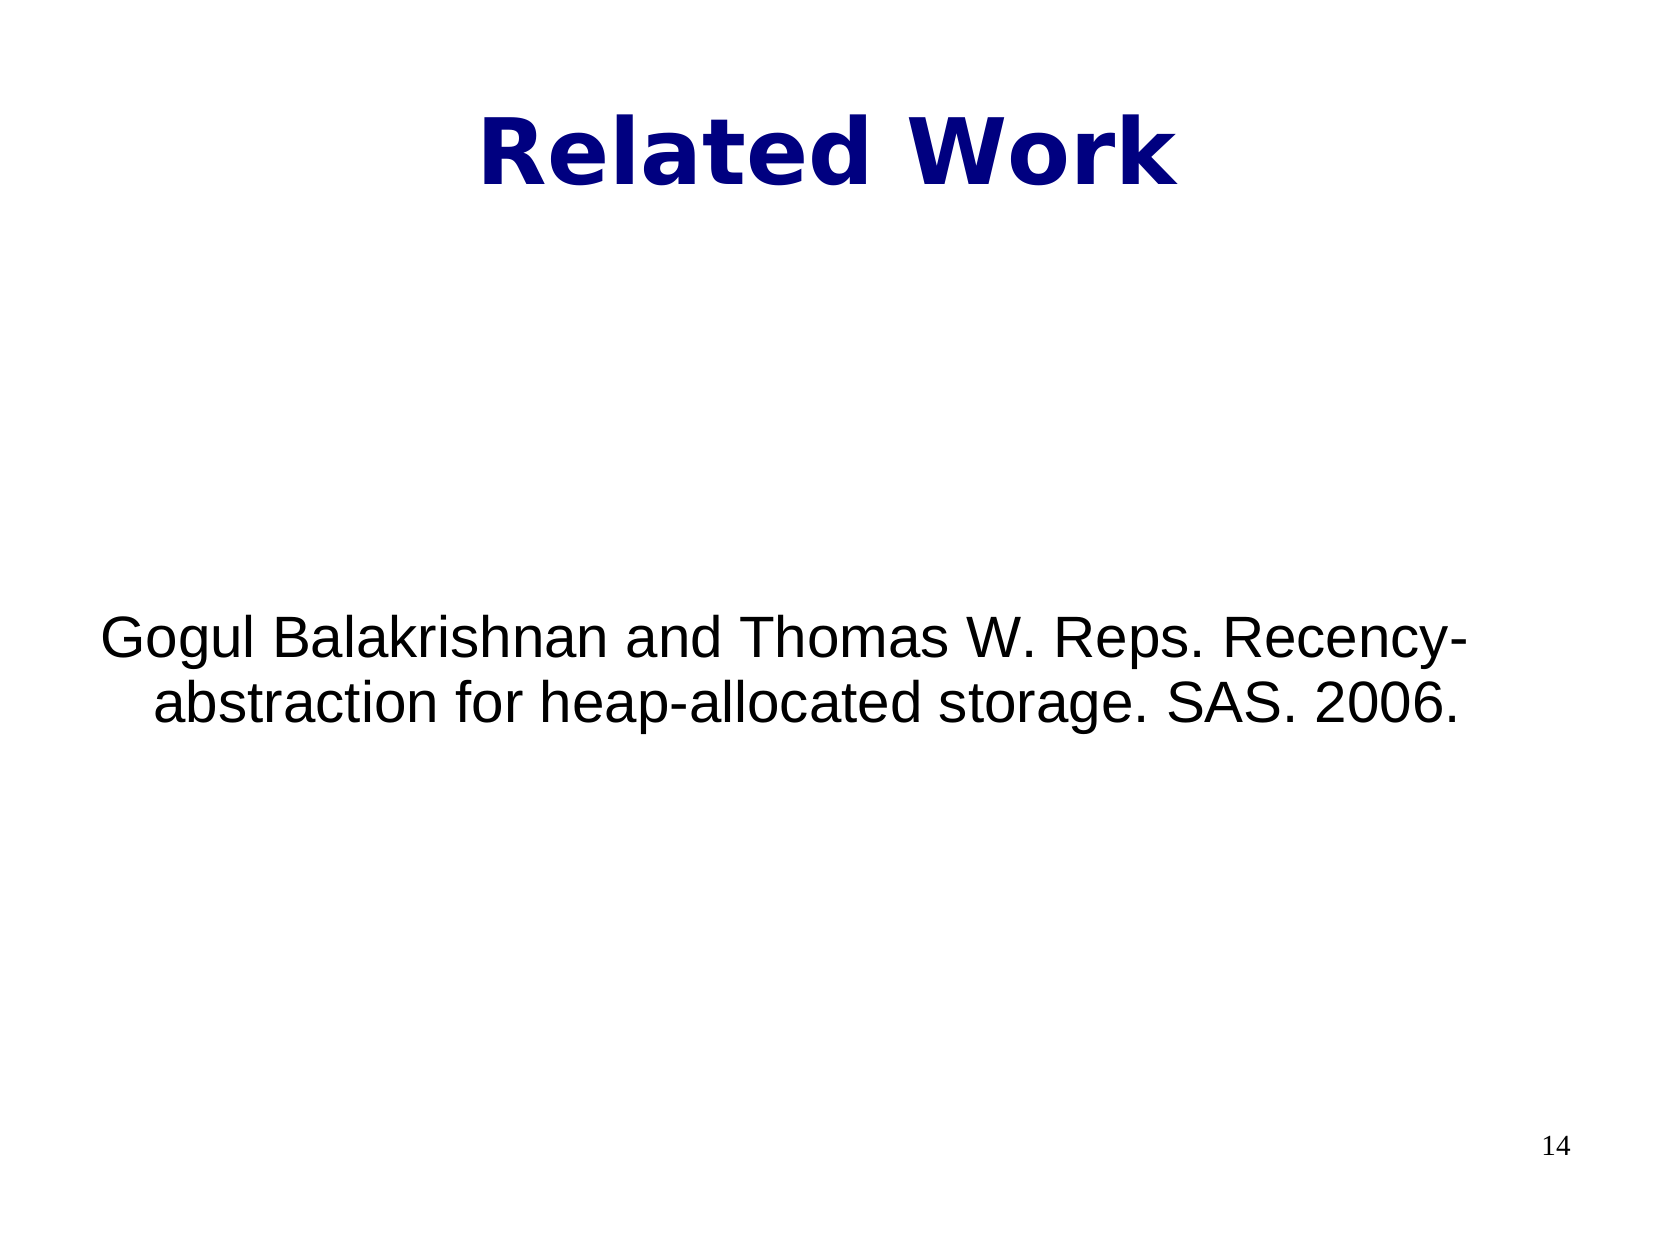

# Related Work
Gogul Balakrishnan and Thomas W. Reps. Recency-abstraction for heap-allocated storage. SAS. 2006.
14